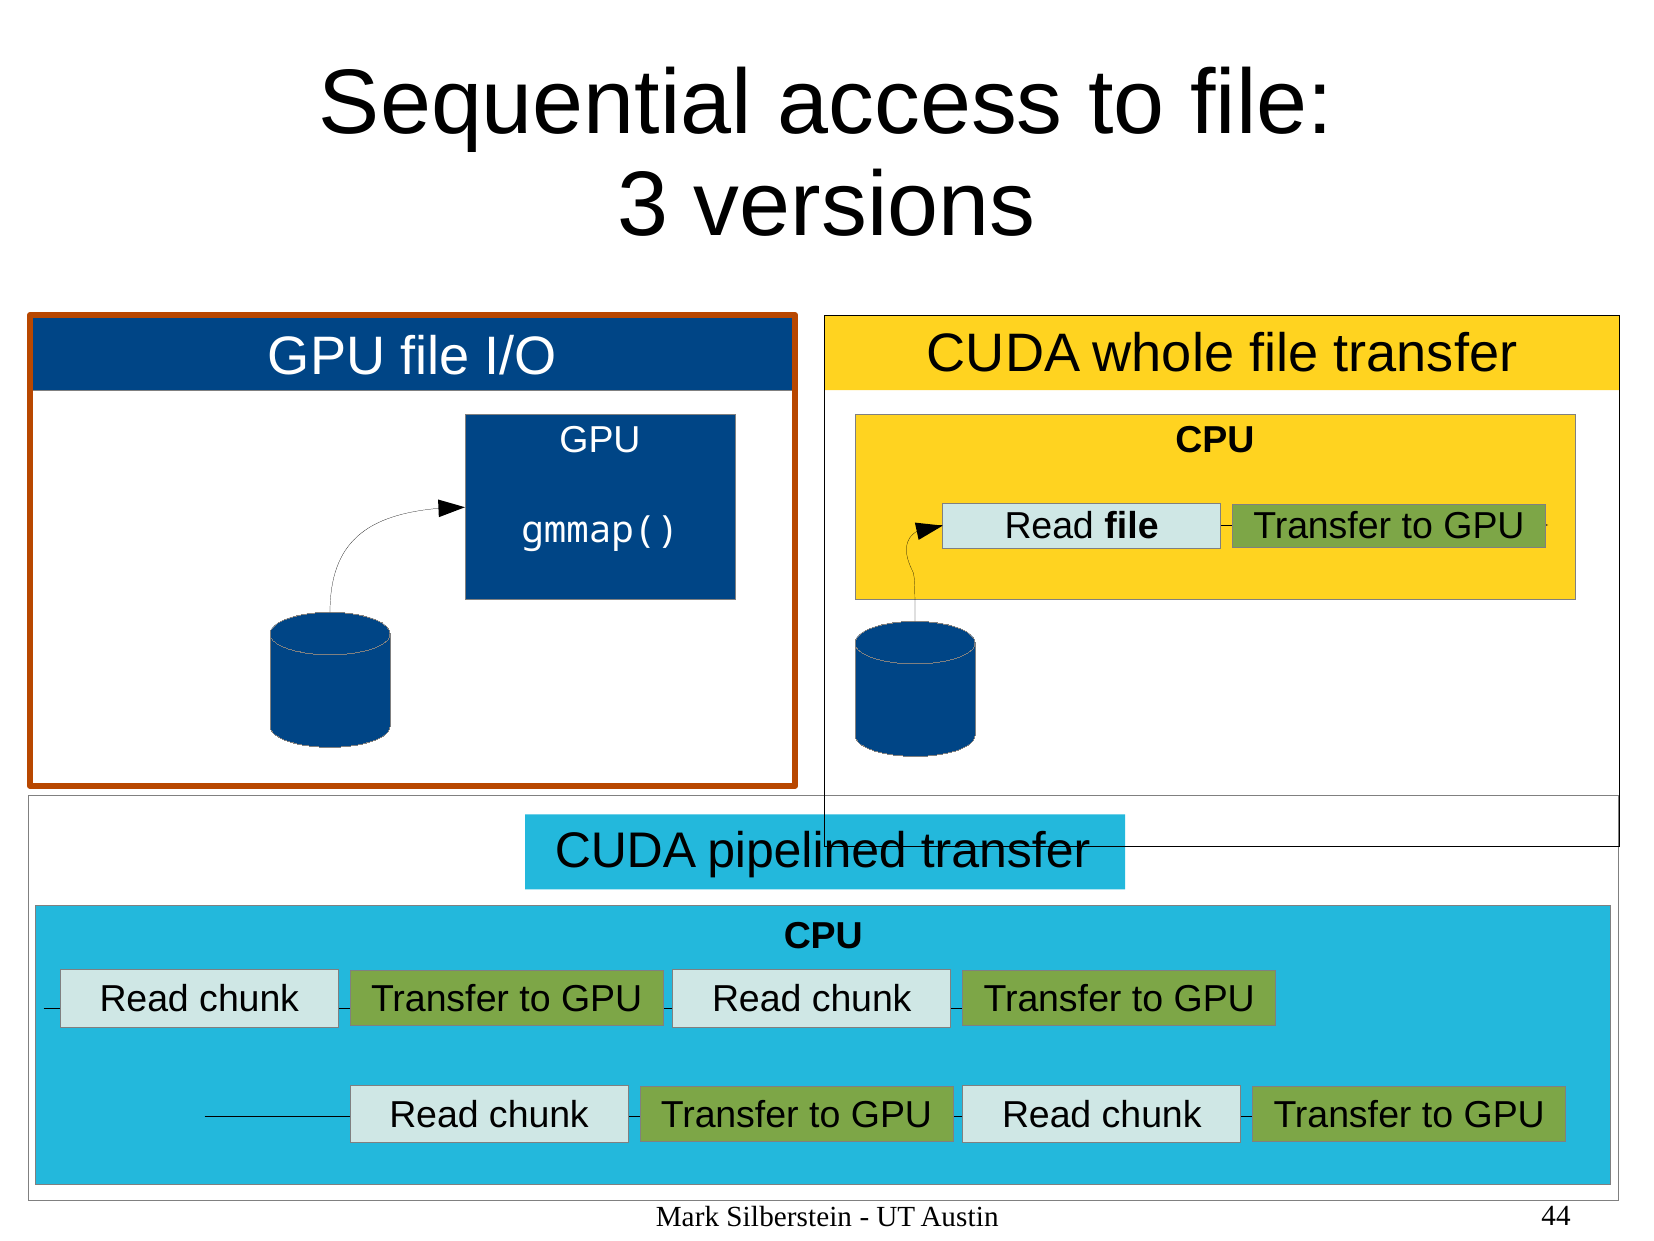

# Sequential access to file: 3 versions
GPU file I/O
CUDA whole file transfer
GPU
gmmap()
CPU
Read file
Transfer to GPU
CUDA pipelined transfer
Read chunk
Read chunk
Transfer to GPU
Transfer to GPU
Read chunk
Read chunk
Transfer to GPU
Transfer to GPU
CPU
44
Mark Silberstein - UT Austin